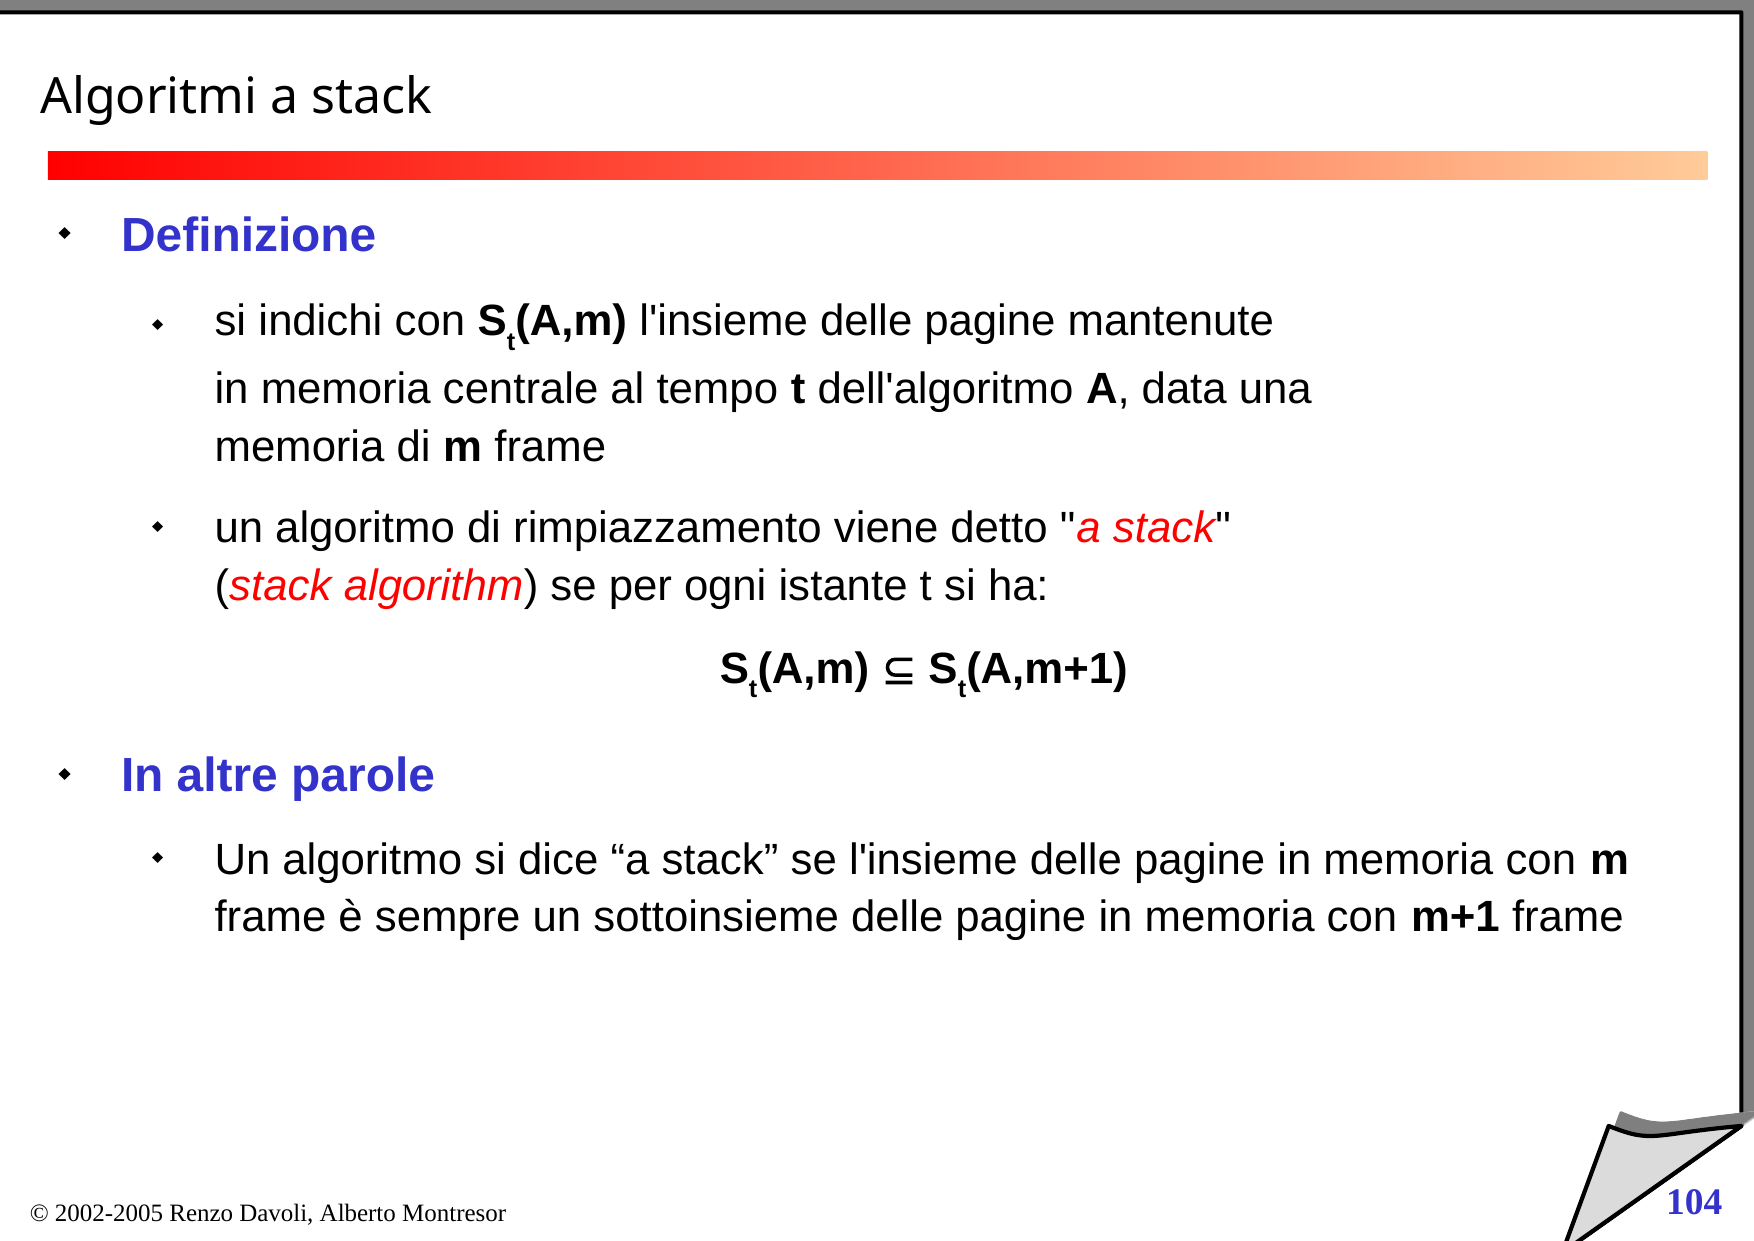

# Algoritmi a stack
Definizione
si indichi con St(A,m) l'insieme delle pagine mantenute
in memoria centrale al tempo t dell'algoritmo A, data una
memoria di m frame
un algoritmo di rimpiazzamento viene detto "a stack"
(stack algorithm) se per ogni istante t si ha:
St(A,m)  St(A,m+1)
In altre parole
Un algoritmo si dice “a stack” se l'insieme delle pagine in memoria con m frame è sempre un sottoinsieme delle pagine in memoria con m+1 frame